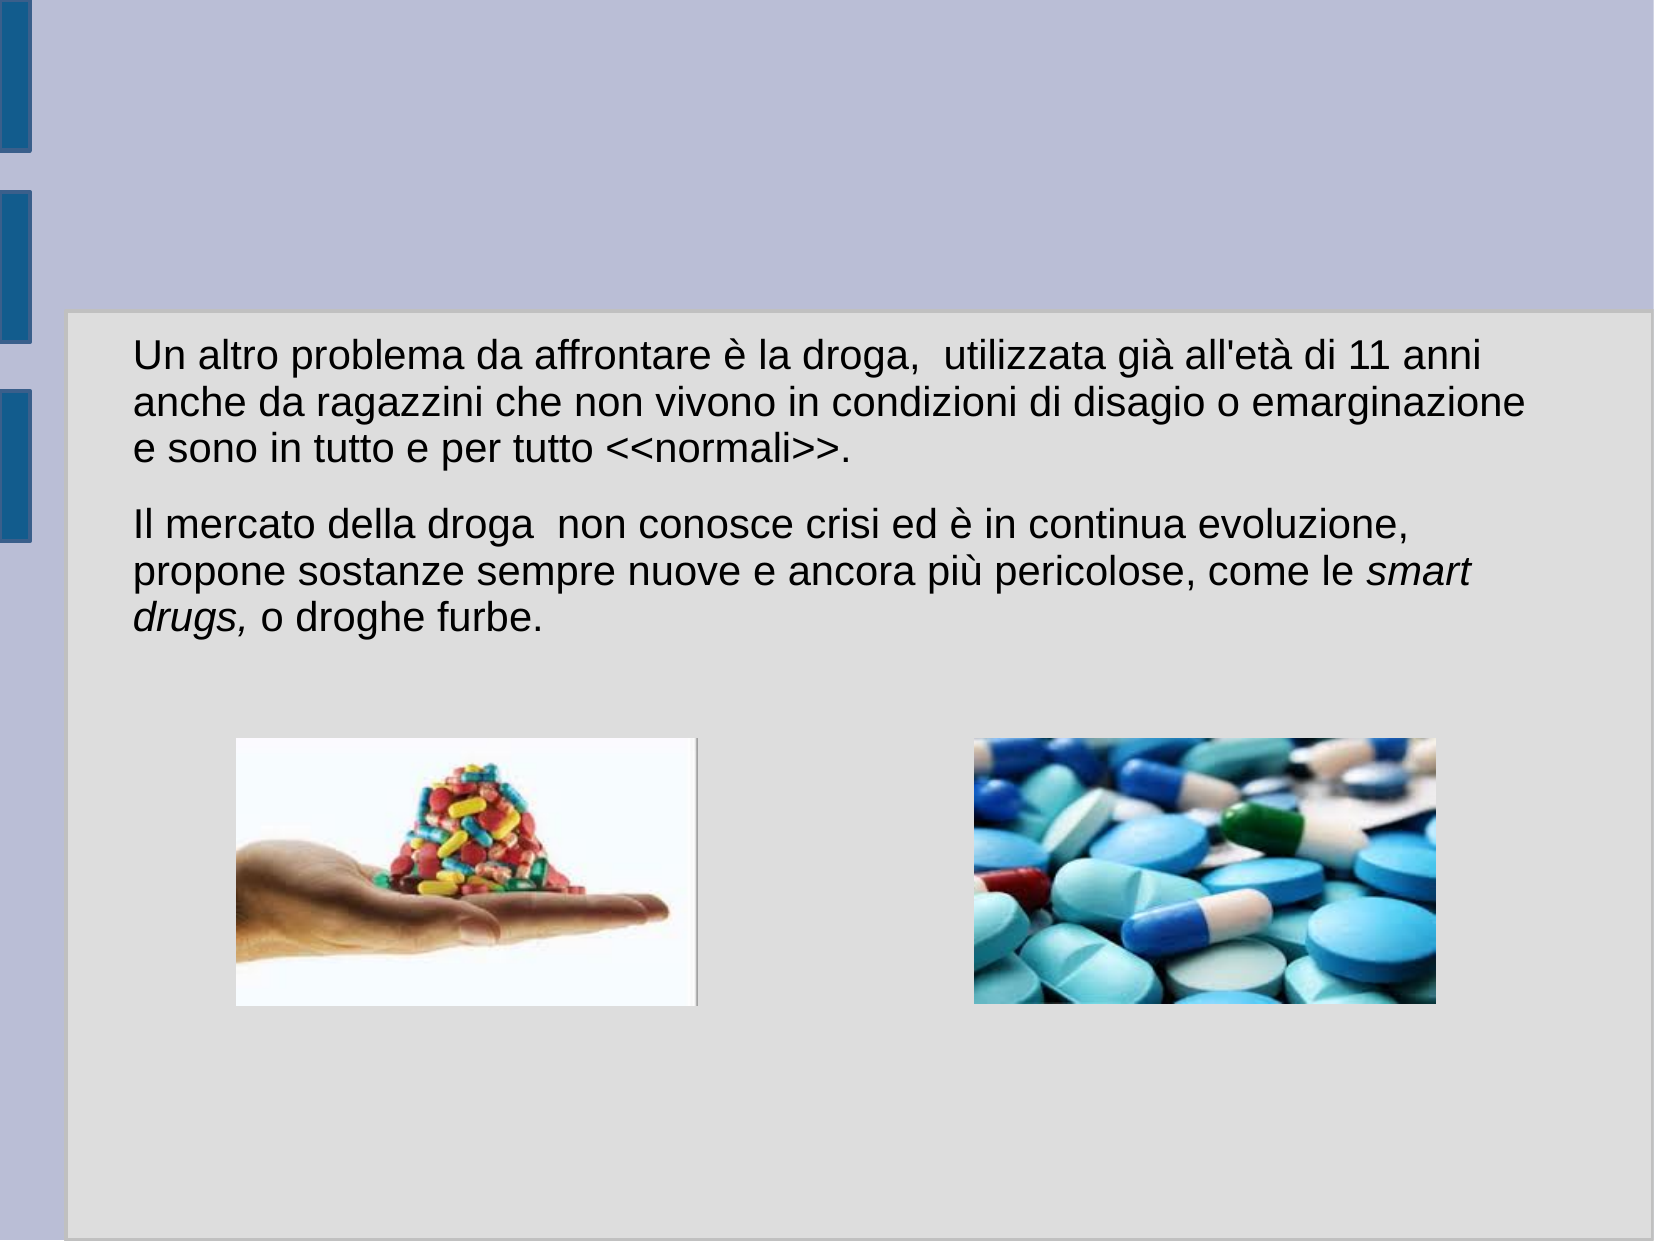

# Un altro problema da affrontare è la droga, utilizzata già all'età di 11 anni anche da ragazzini che non vivono in condizioni di disagio o emarginazione e sono in tutto e per tutto <<normali>>.
Il mercato della droga non conosce crisi ed è in continua evoluzione, propone sostanze sempre nuove e ancora più pericolose, come le smart drugs, o droghe furbe.